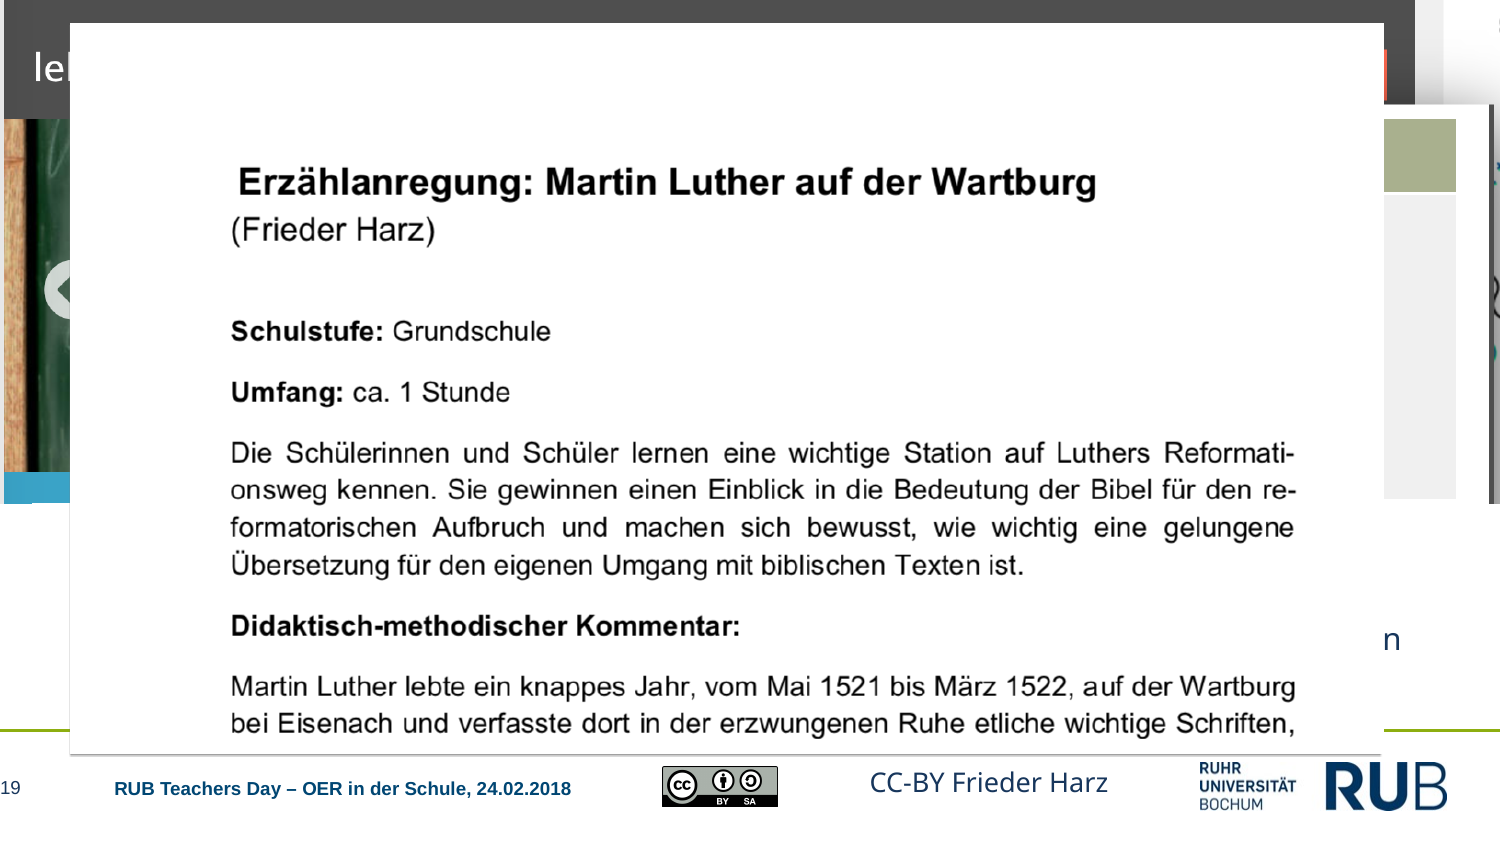

Unterrichtsmaterialien für alle Fächer
 Achtung: Viele Materialien sind kostenfrei, manche (redaktionell betreute) Materialien jedoch nicht
CC-BY Frieder Harz
RUB Teachers Day – OER in der Schule, 24.02.2018